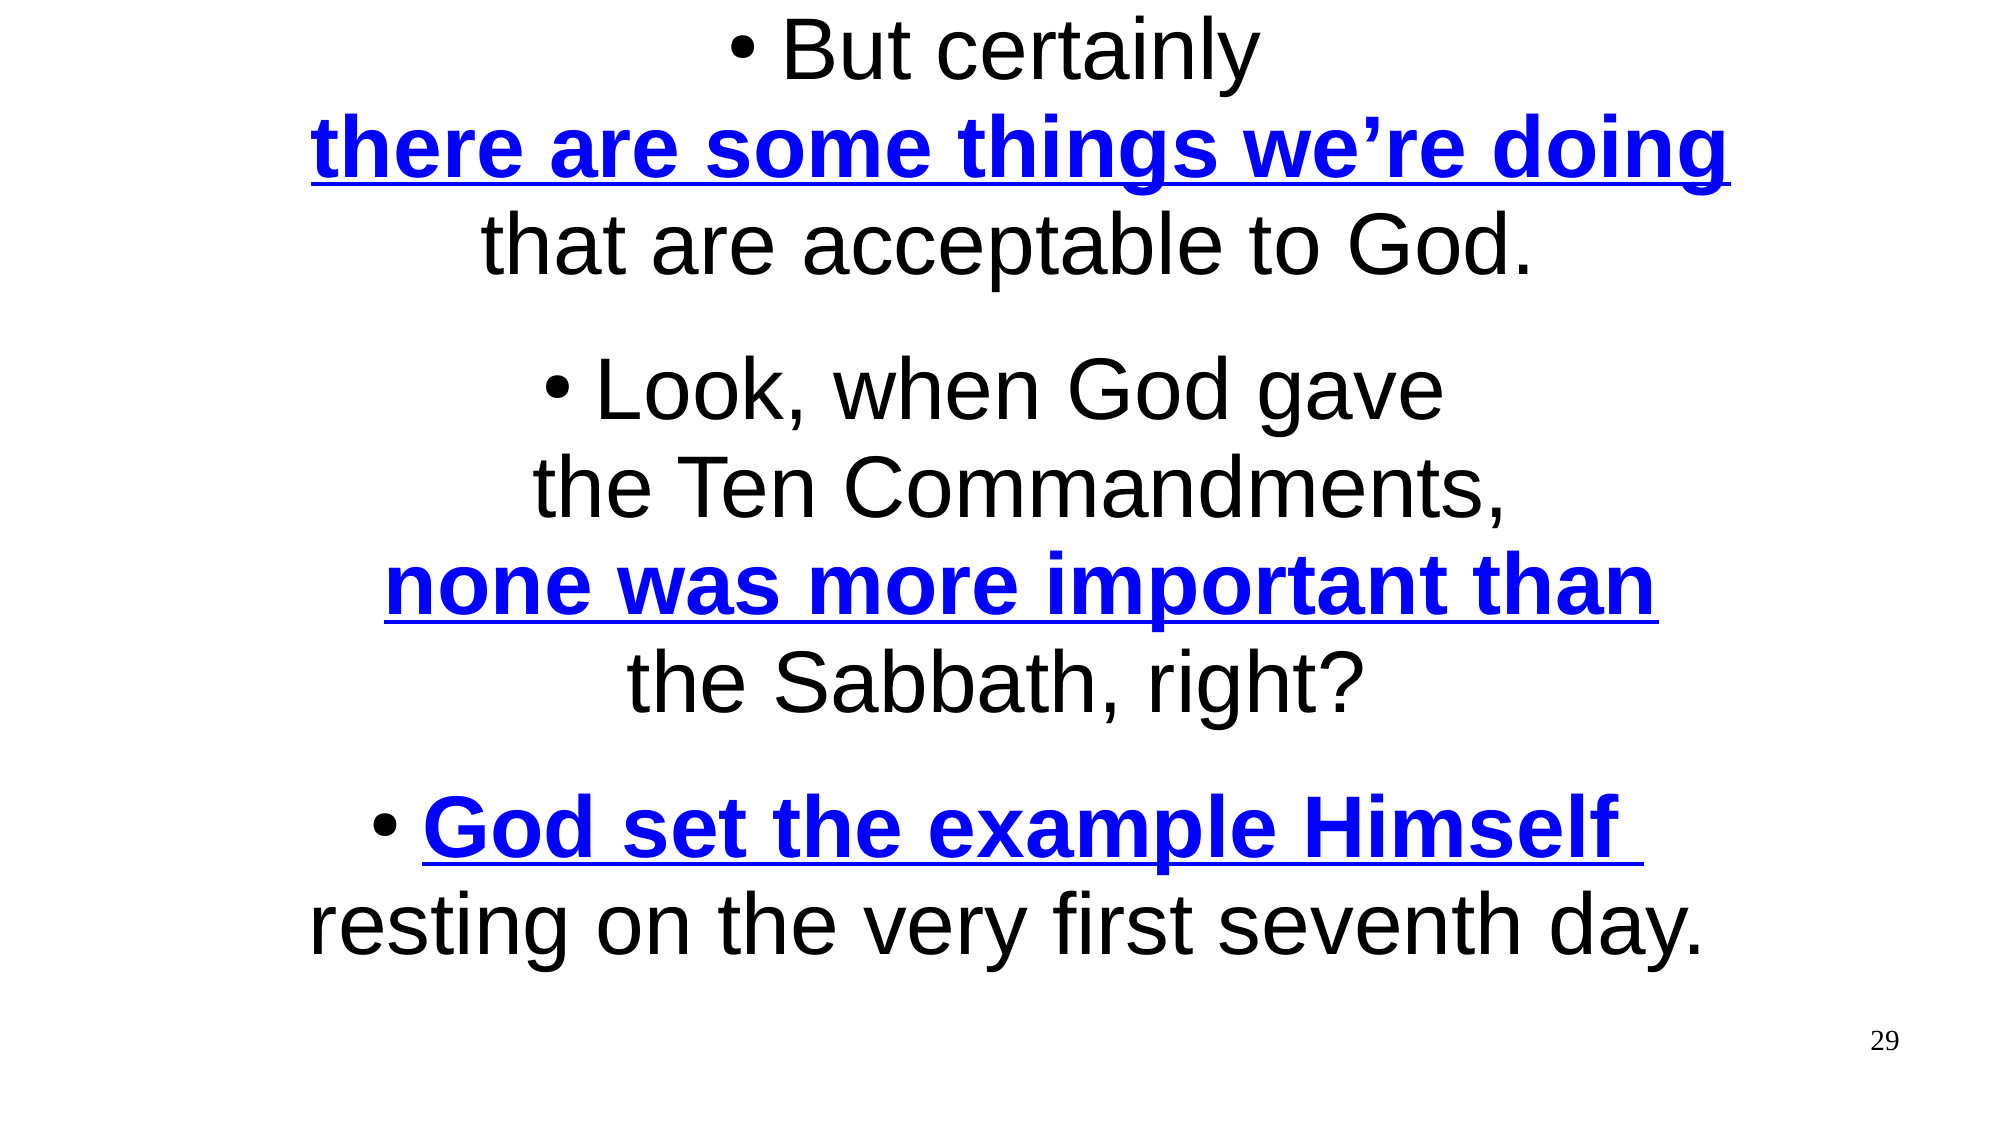

# But certainly there are some things we’re doing that are acceptable to God.
Look, when God gave
the Ten Commandments,
none was more important than
the Sabbath, right?
God set the example Himself
resting on the very first seventh day.
29